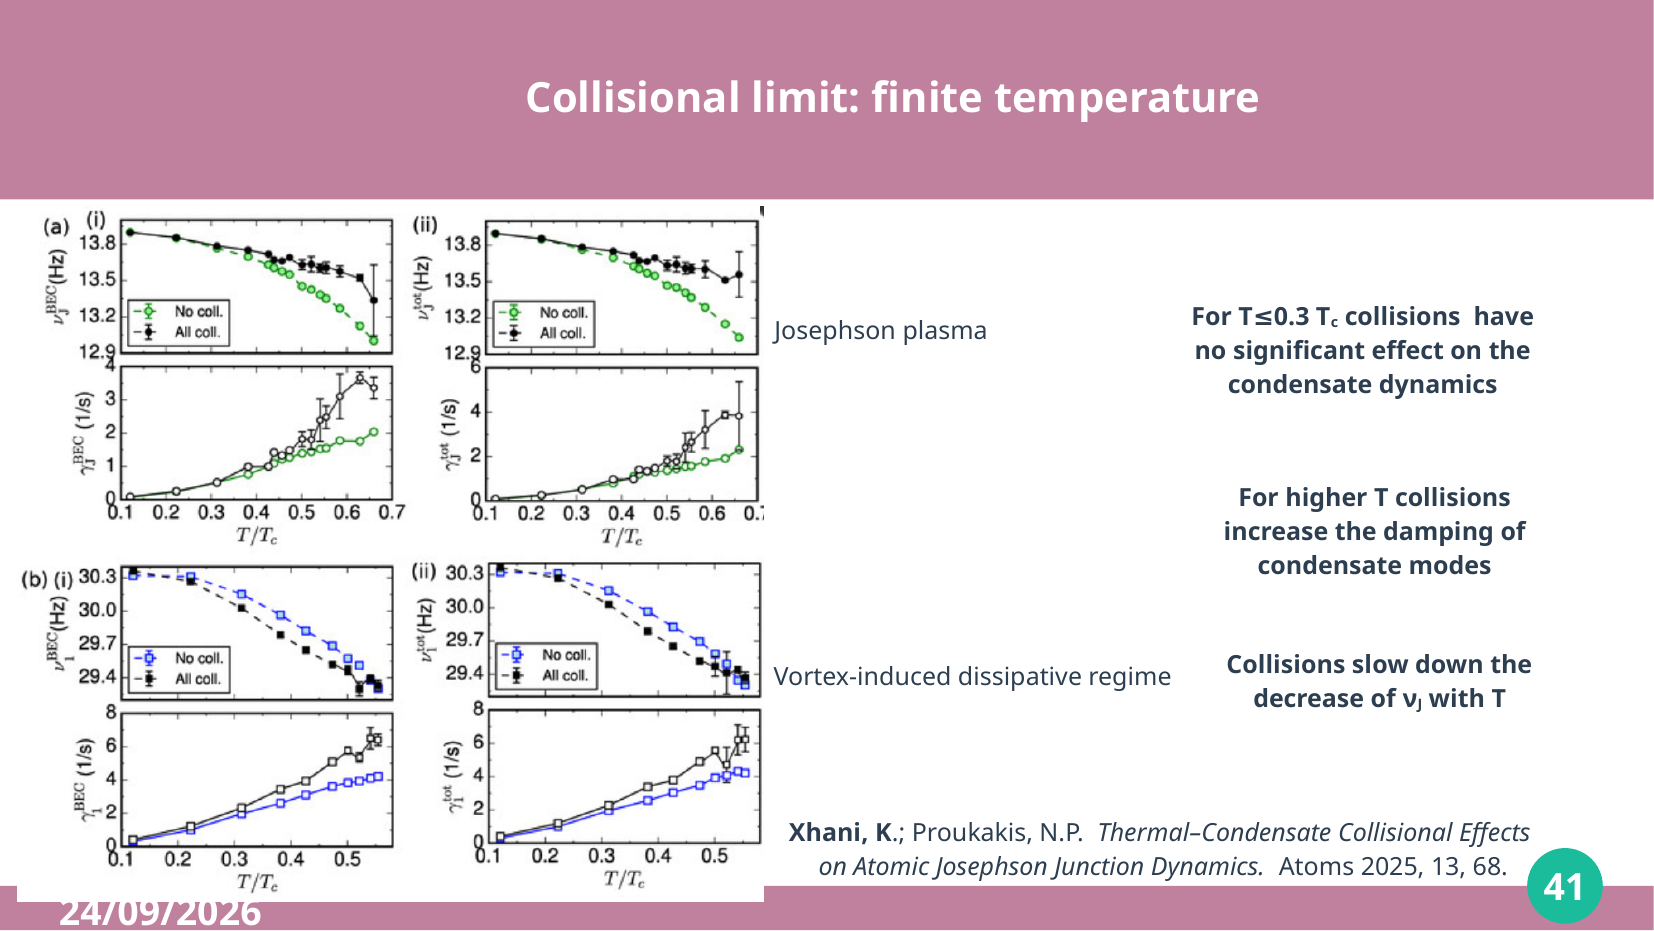

# Collisional limit: finite temperature
Josephson plasma
For T≤0.3 Tc collisions have no significant effect on the condensate dynamics
For higher T collisions increase the damping of condensate modes
Vortex-induced dissipative regime
Collisions slow down the decrease of νJ with T
Xhani, K.; Proukakis, N.P. Thermal–Condensate Collisional Effects
on Atomic Josephson Junction Dynamics. Atoms 2025, 13, 68.